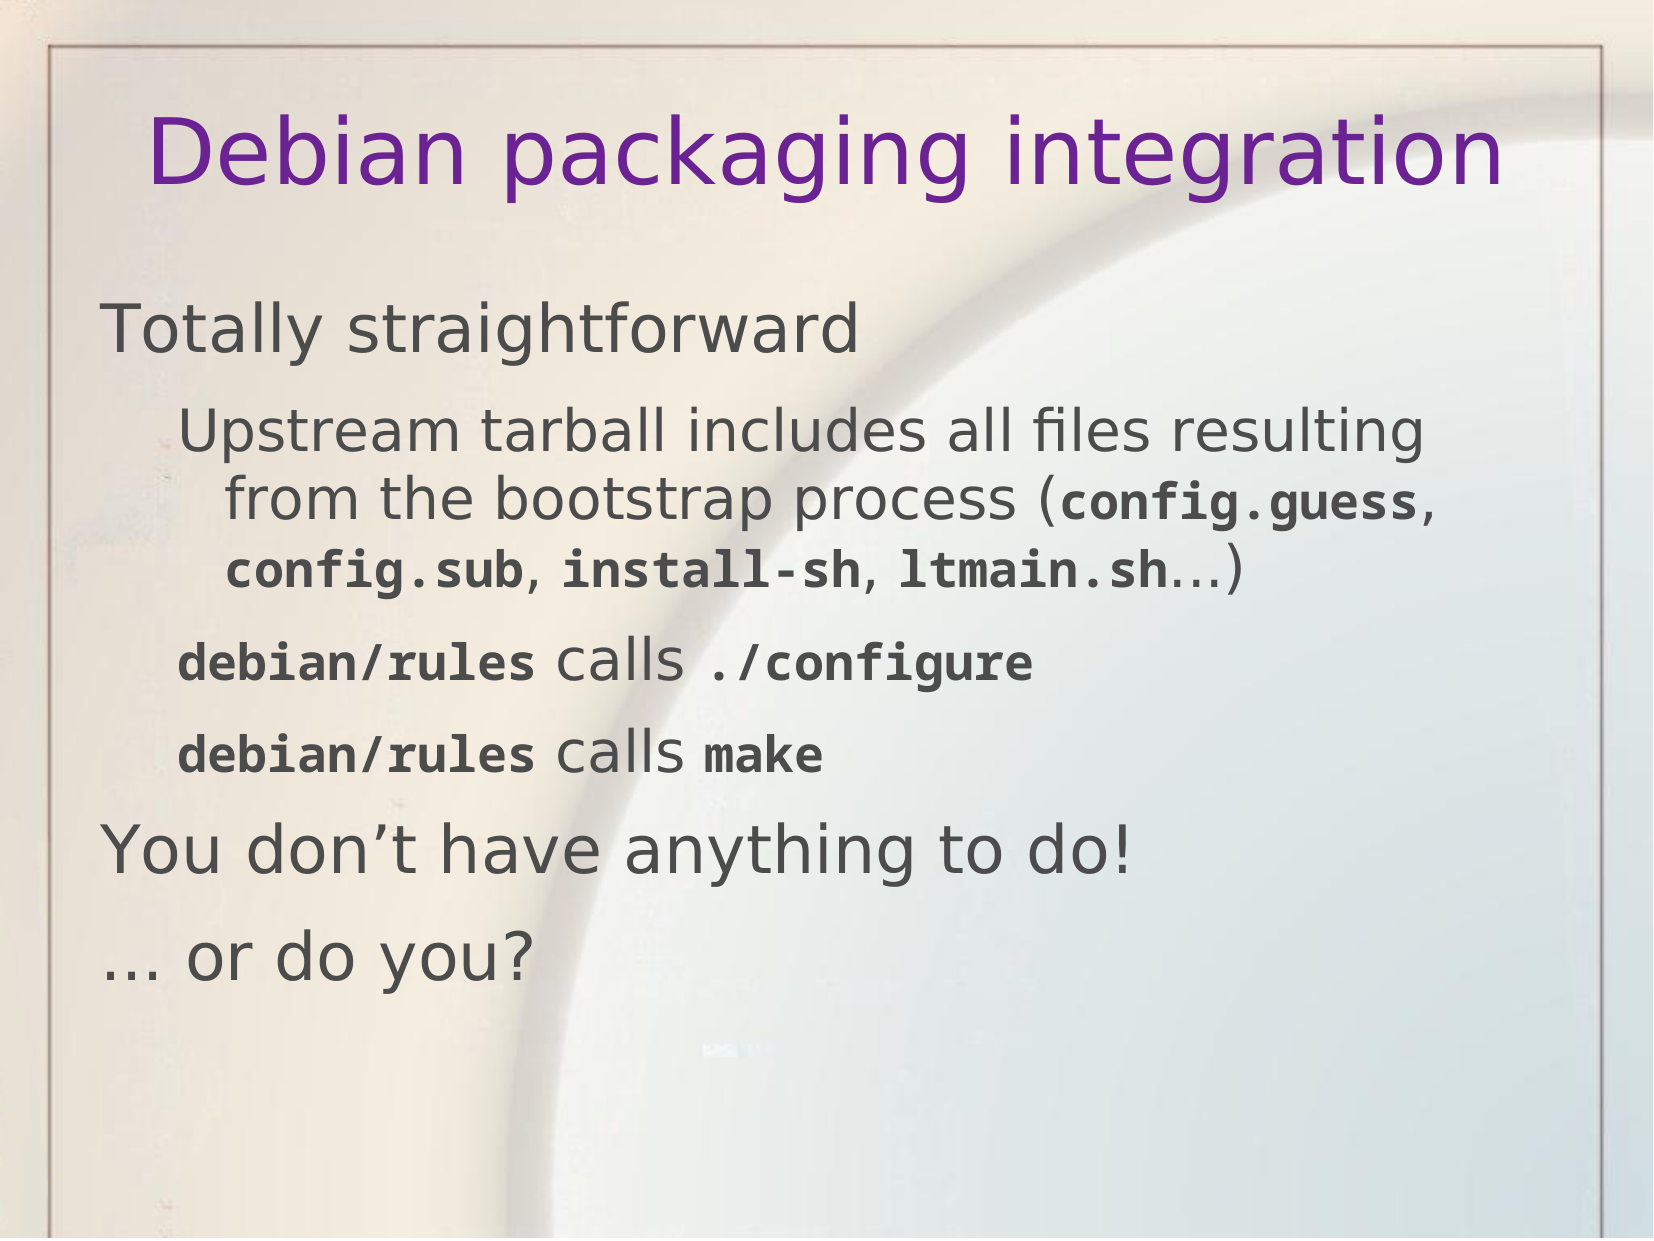

# Debian packaging integration
Totally straightforward
Upstream tarball includes all files resulting from the bootstrap process (config.guess, config.sub, install-sh, ltmain.sh...)
debian/rules calls ./configure
debian/rules calls make
You don’t have anything to do!
... or do you?